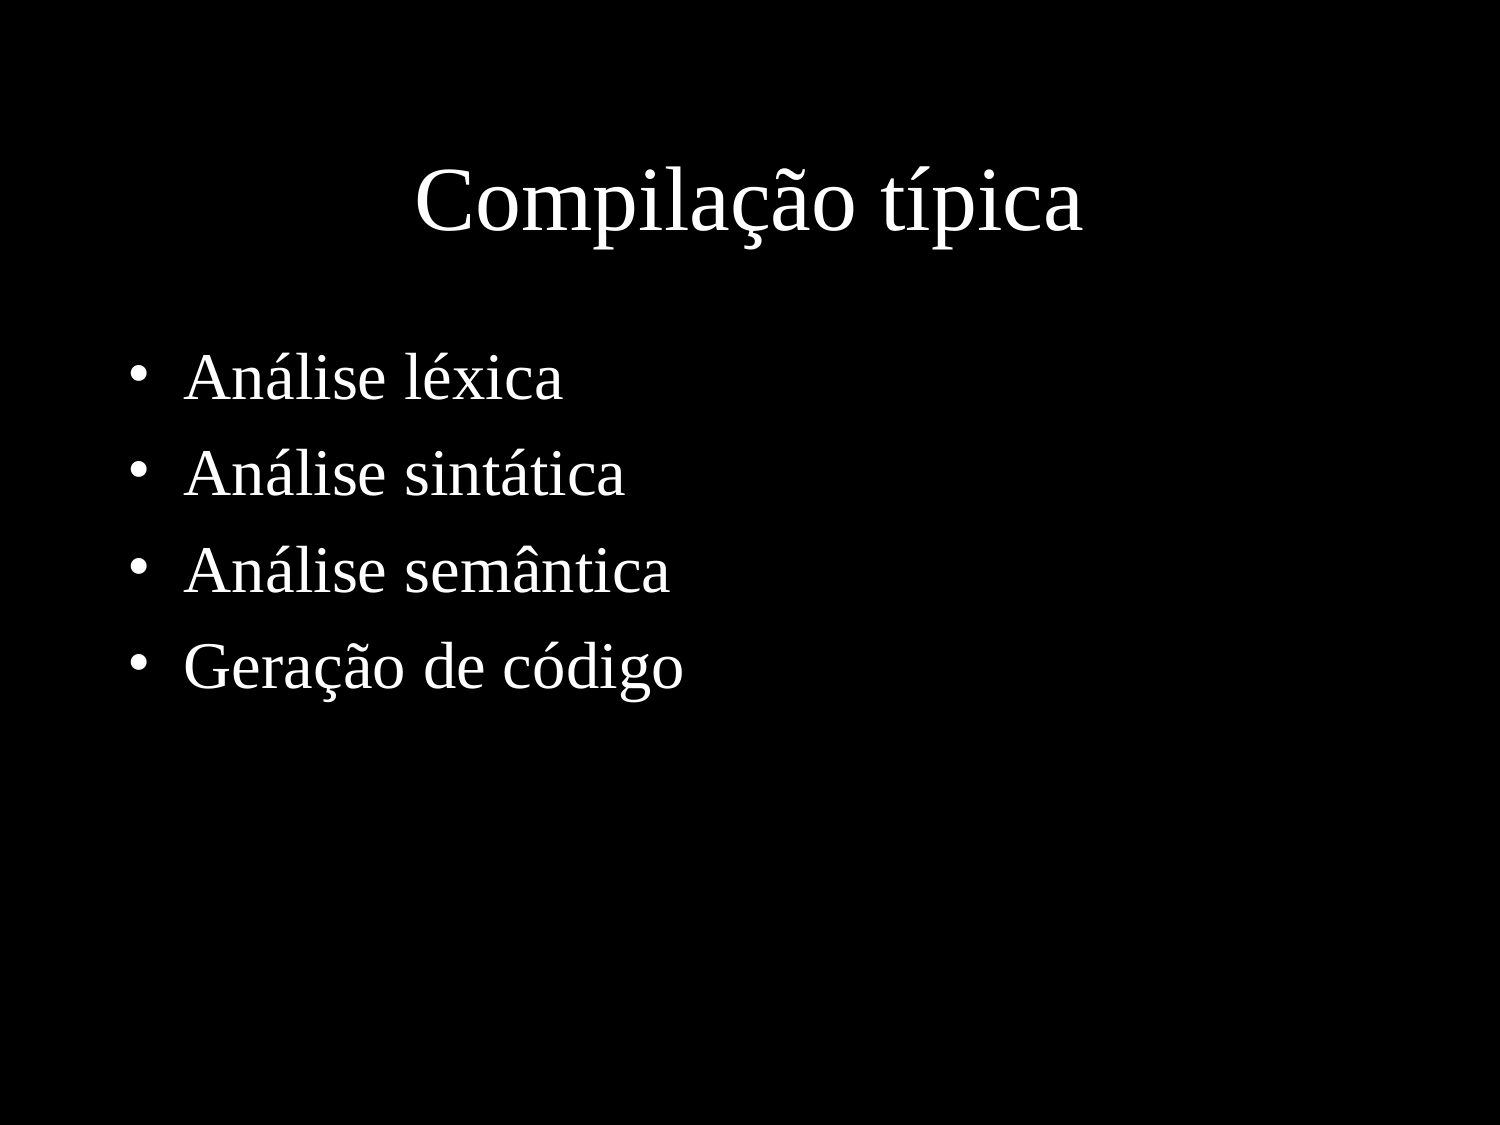

# Compilação típica
Análise léxica
Análise sintática
Análise semântica
Geração de código